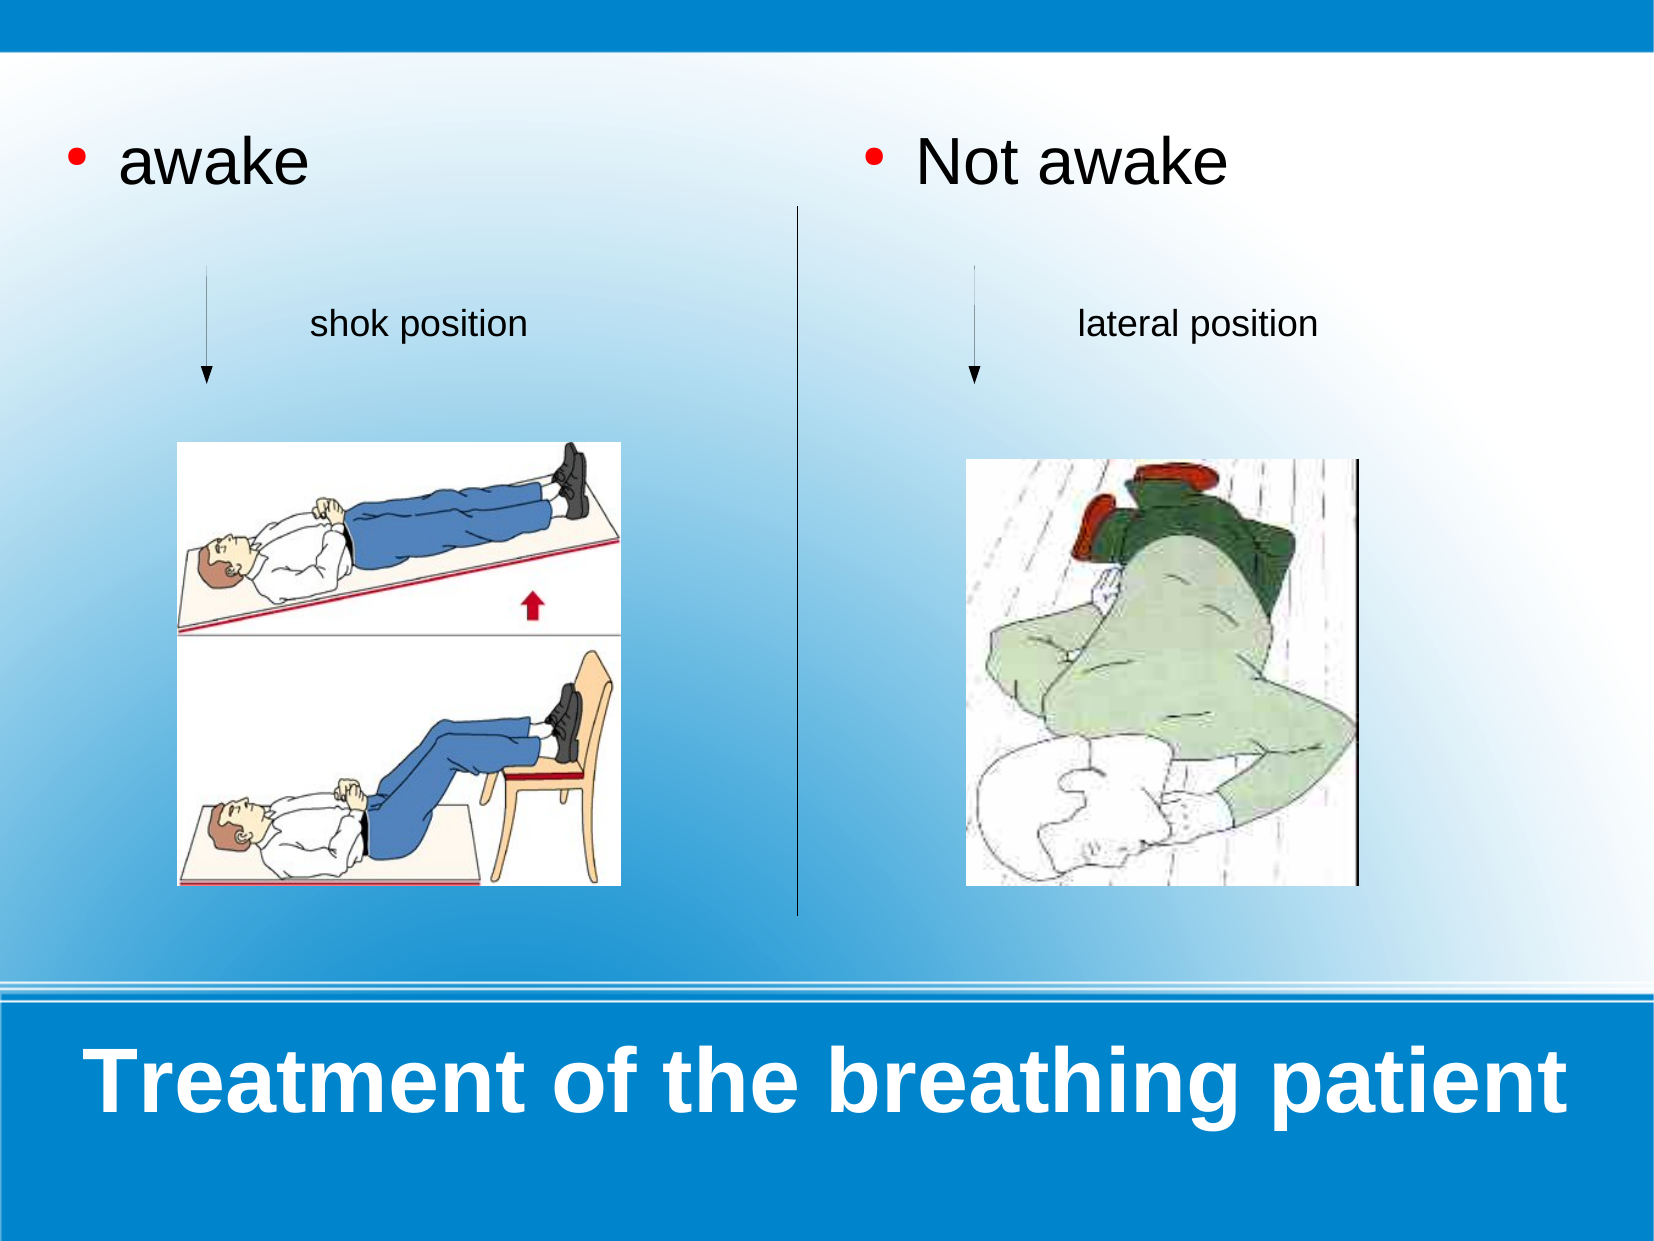

awake
Not awake
shok position
lateral position
# Treatment of the breathing patient